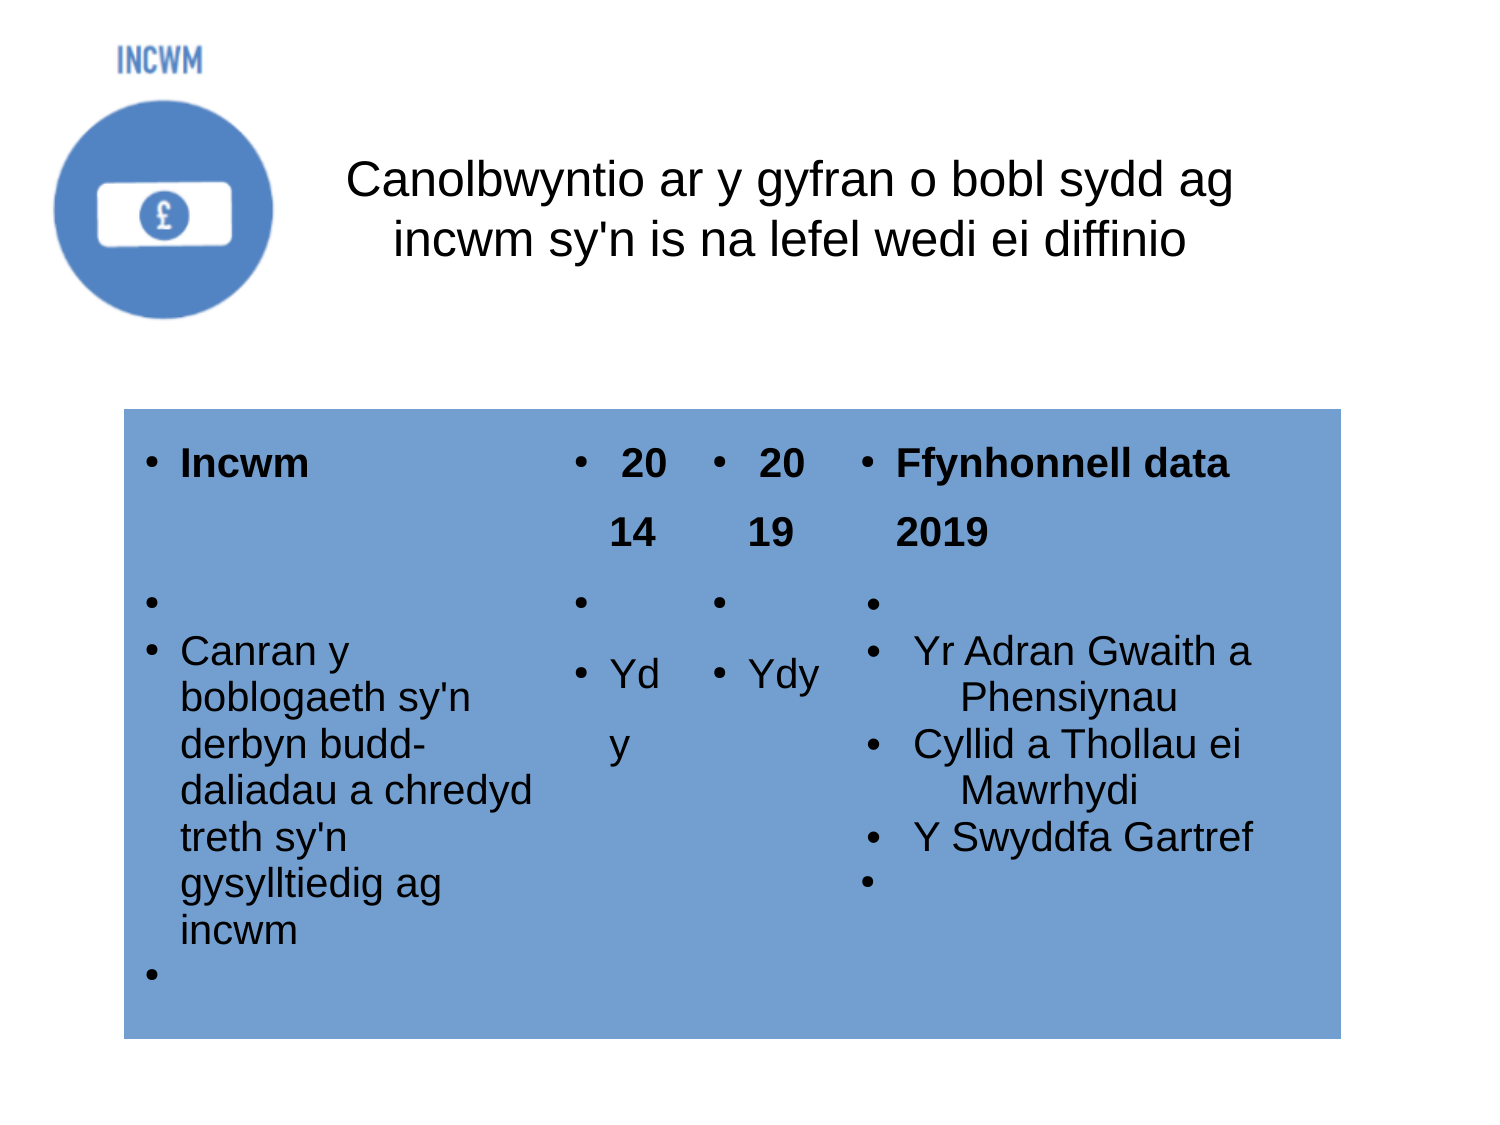

Canolbwyntio ar y gyfran o bobl sydd ag incwm sy'n is na lefel wedi ei diffinio
| Incwm | 2014 | 2019 | Ffynhonnell data 2019 |
| --- | --- | --- | --- |
| Canran y boblogaeth sy'n derbyn budd-daliadau a chredyd treth sy'n gysylltiedig ag incwm | Ydy | Ydy | Yr Adran Gwaith a Phensiynau Cyllid a Thollau ei Mawrhydi Y Swyddfa Gartref |